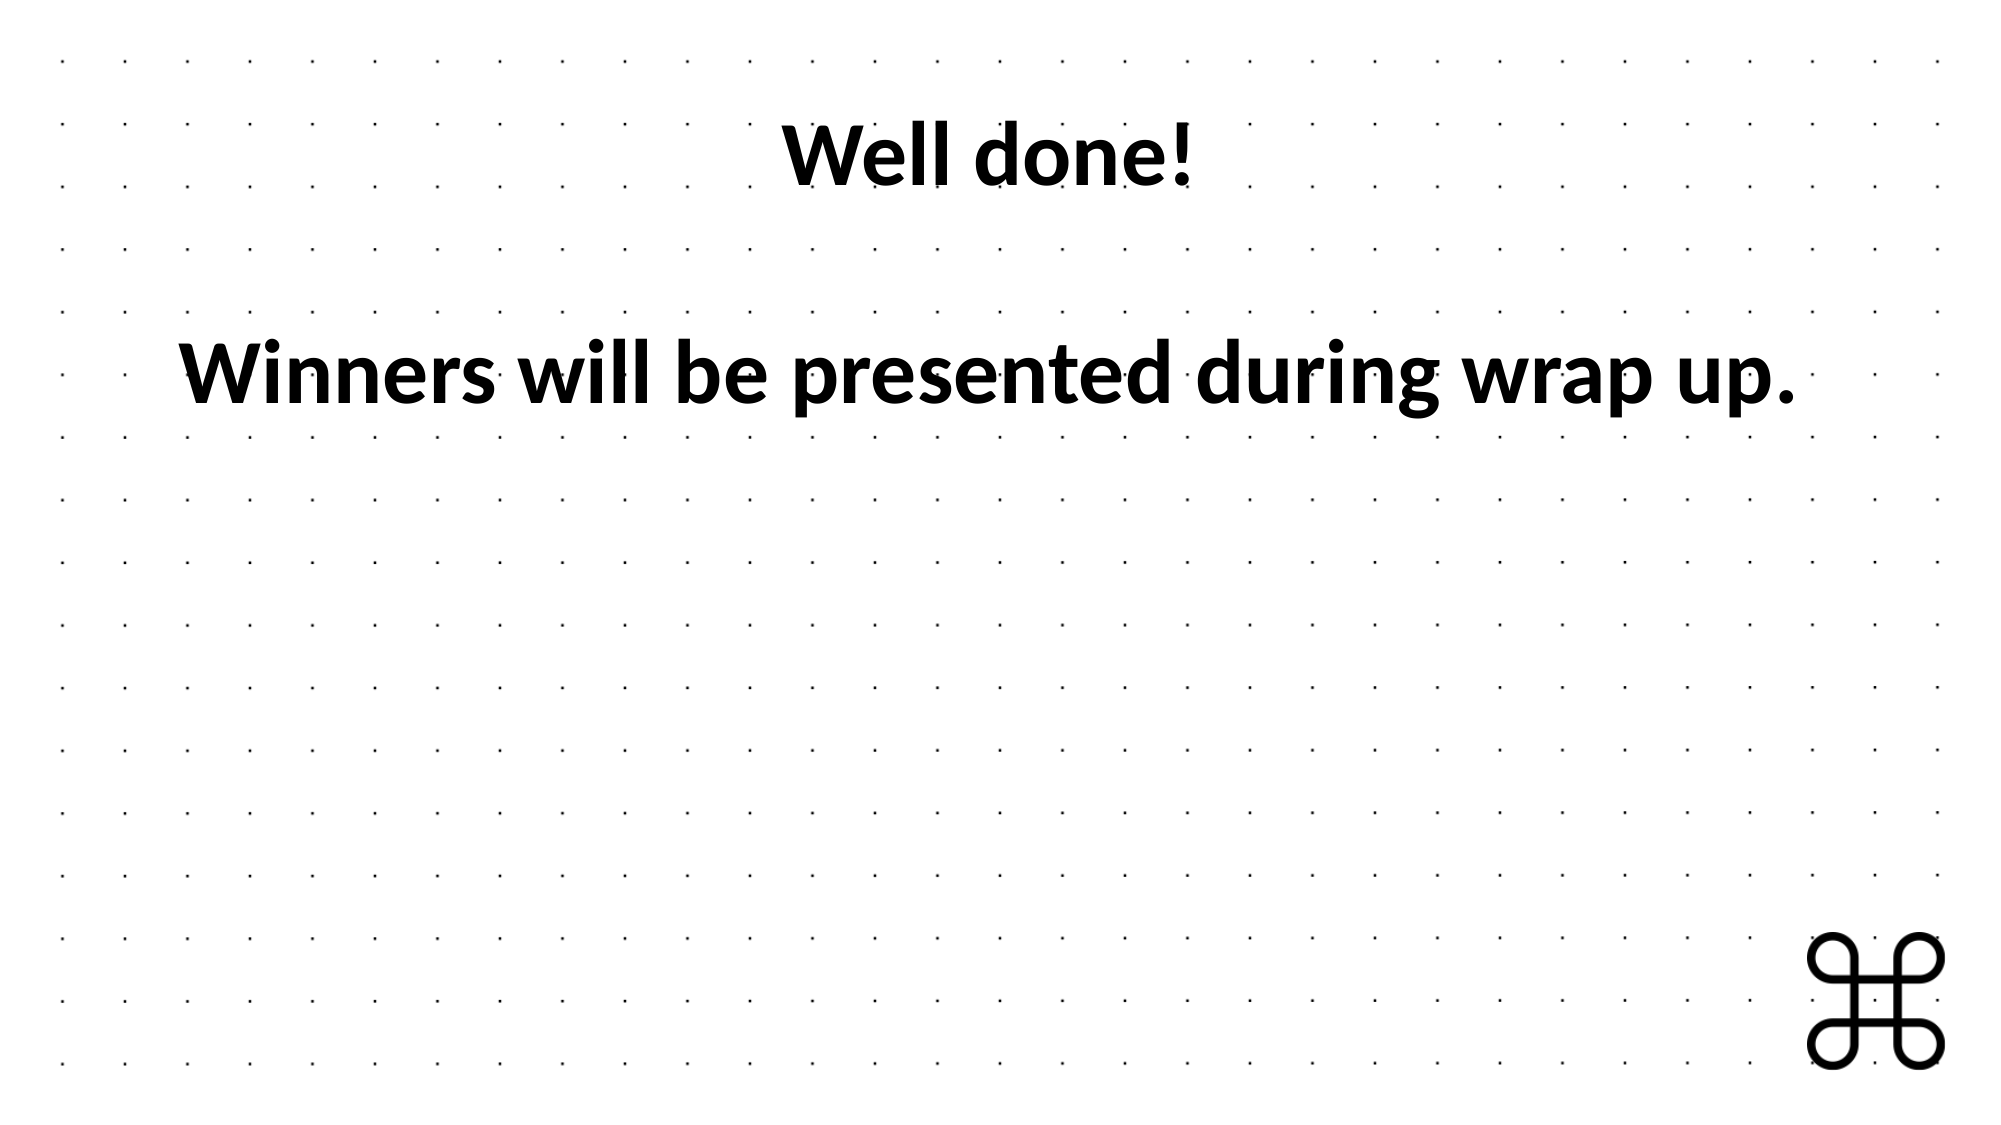

Well done!
Winners will be presented during wrap up.